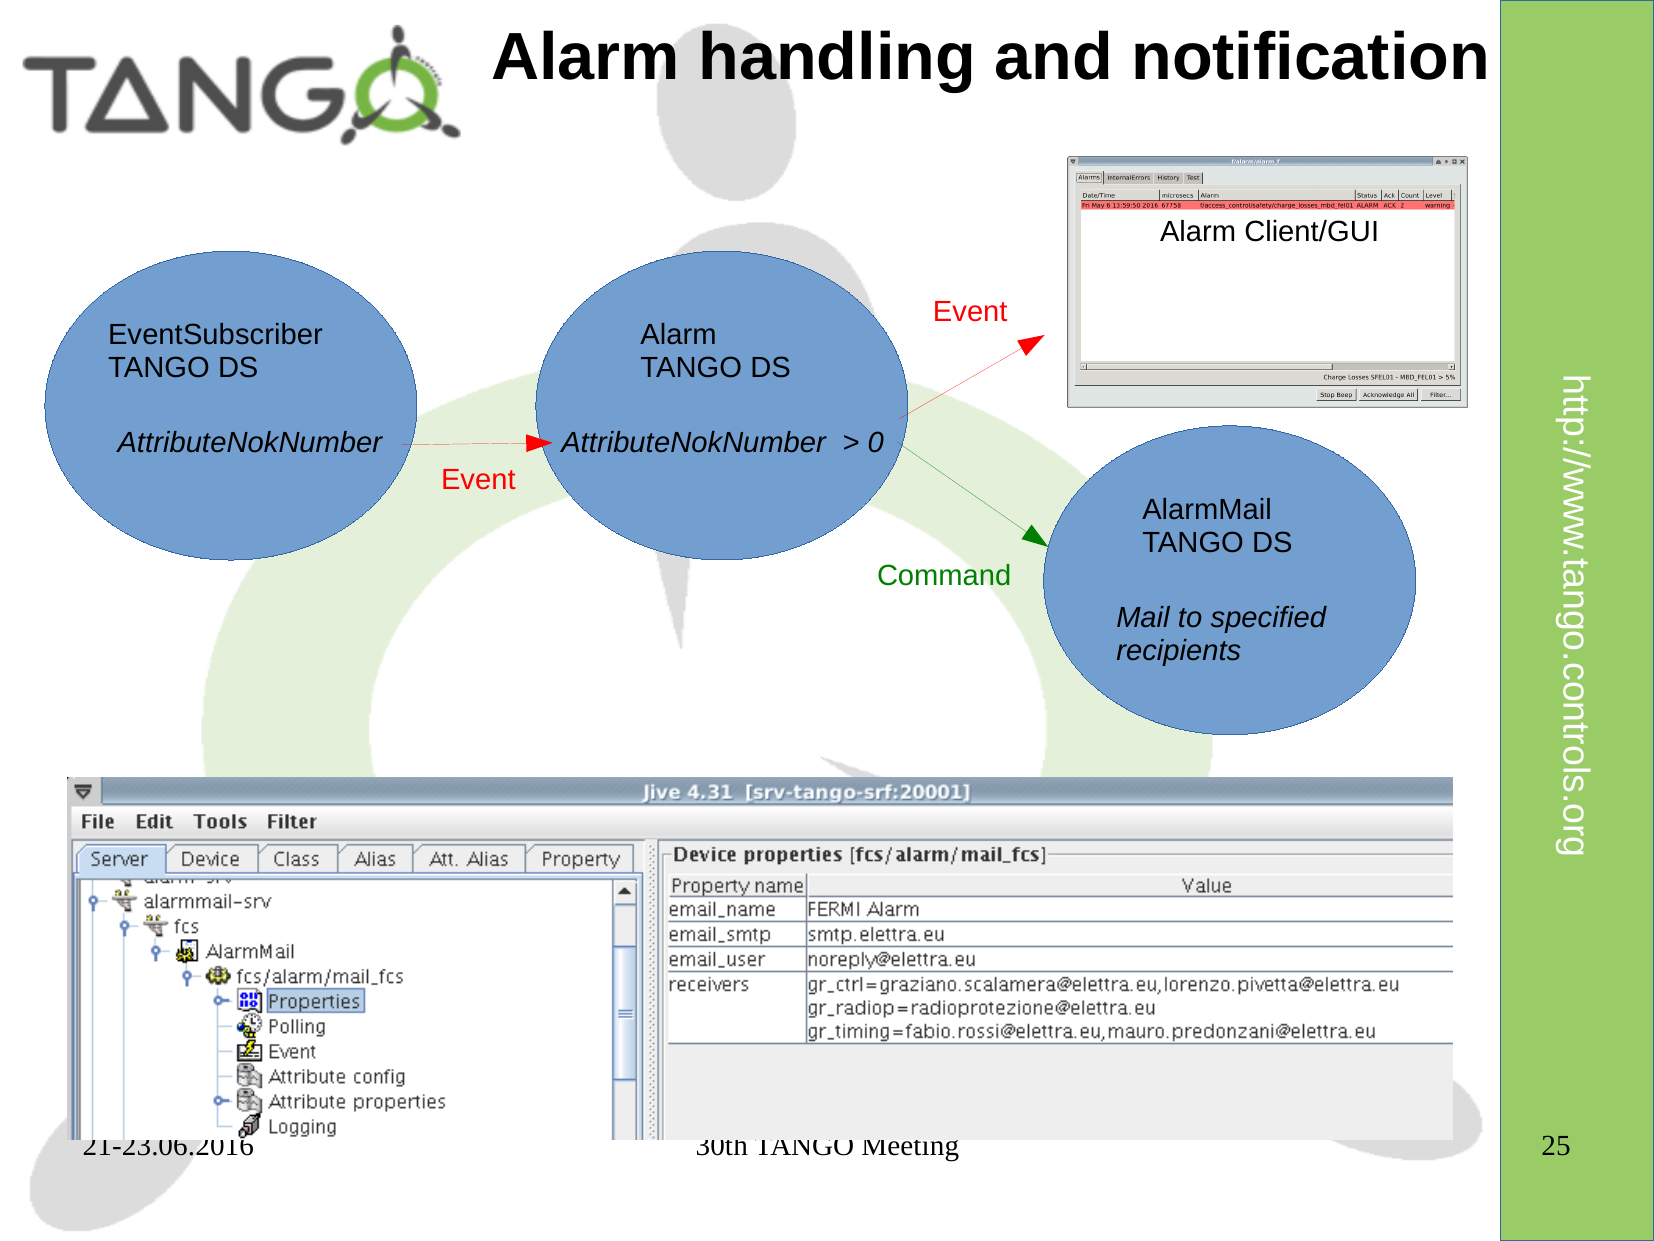

# Alarm handling and notification
Alarm Client/GUI
Event
Alarm
TANGO DS
EventSubscriber
TANGO DS
AttributeNokNumber > 0
AttributeNokNumber
Event
AlarmMail
TANGO DS
Command
Mail to specified
recipients
21-23.06.2016
30th TANGO Meeting
25